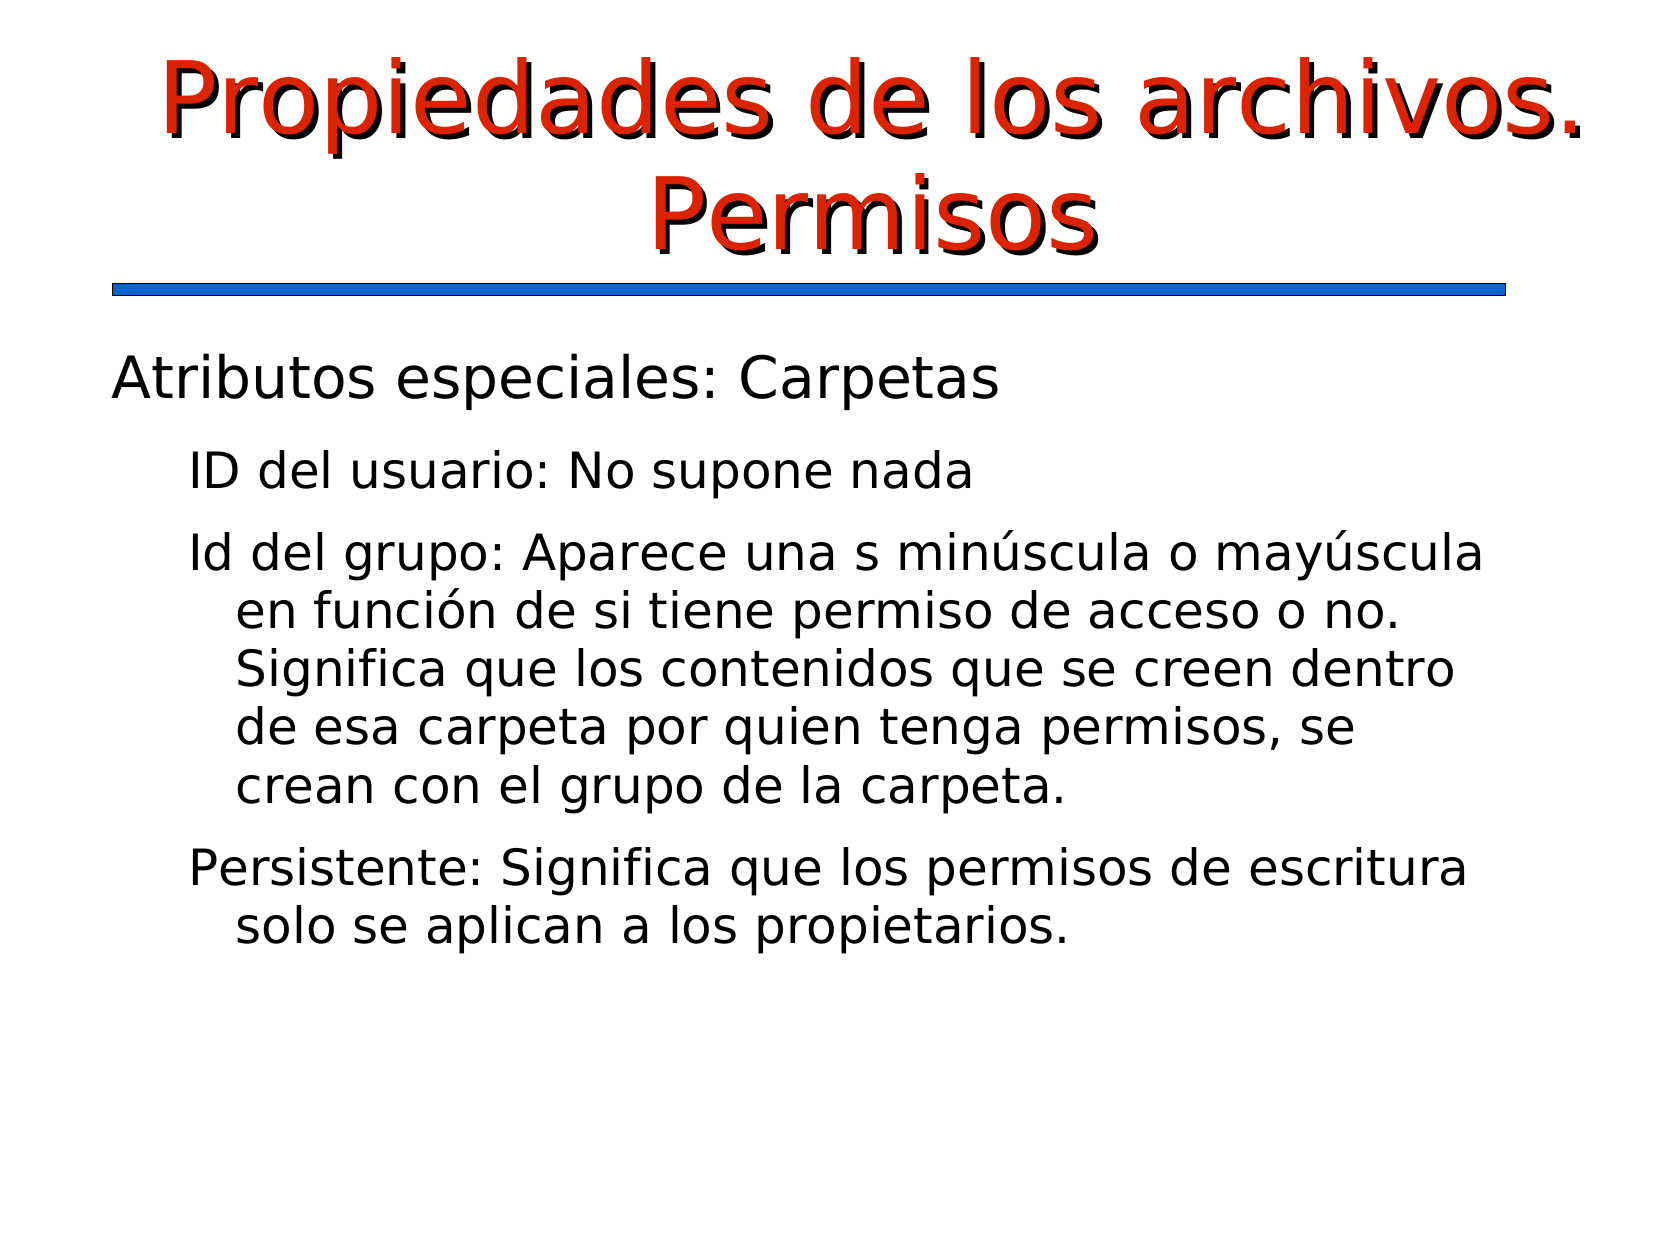

# Propiedades de los archivos. Permisos
Atributos especiales: Carpetas
ID del usuario: No supone nada
Id del grupo: Aparece una s minúscula o mayúscula en función de si tiene permiso de acceso o no. Significa que los contenidos que se creen dentro de esa carpeta por quien tenga permisos, se crean con el grupo de la carpeta.
Persistente: Significa que los permisos de escritura solo se aplican a los propietarios.